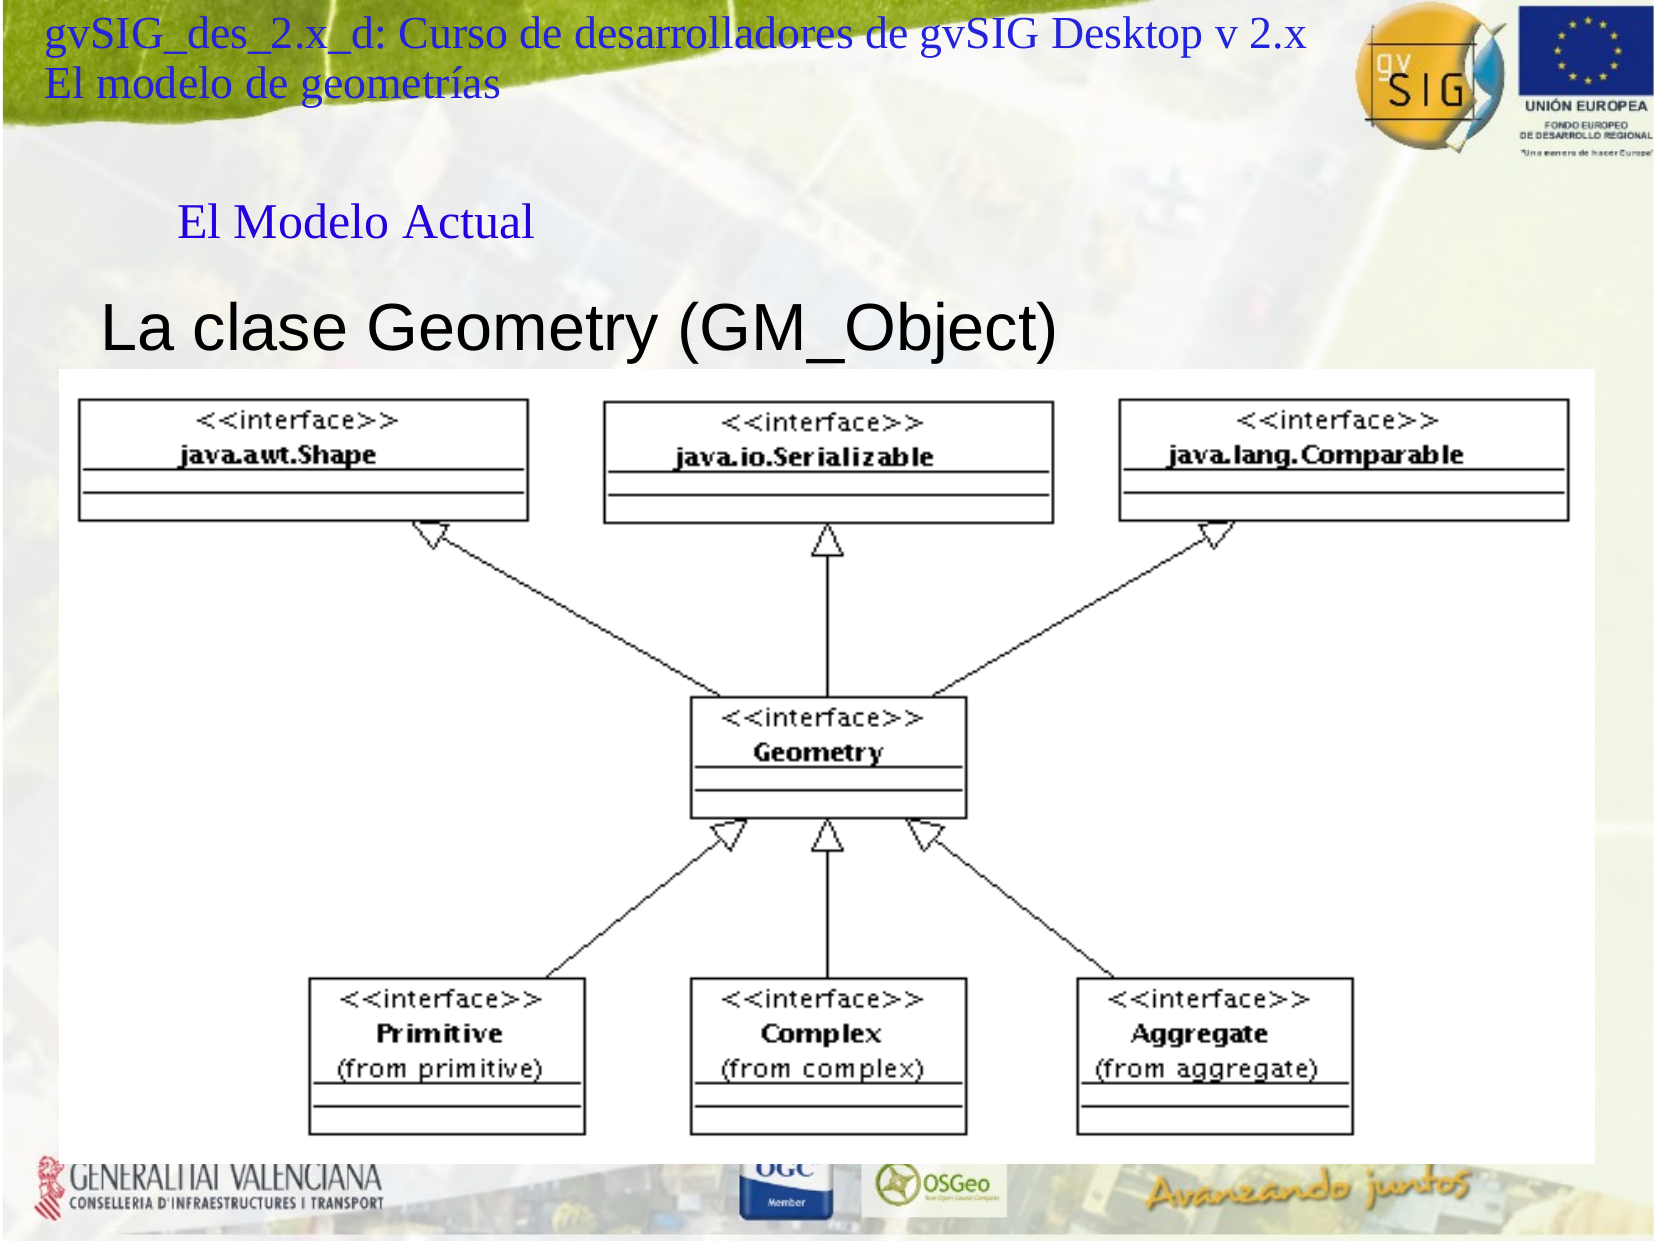

El Modelo Actual
# La clase Geometry (GM_Object)